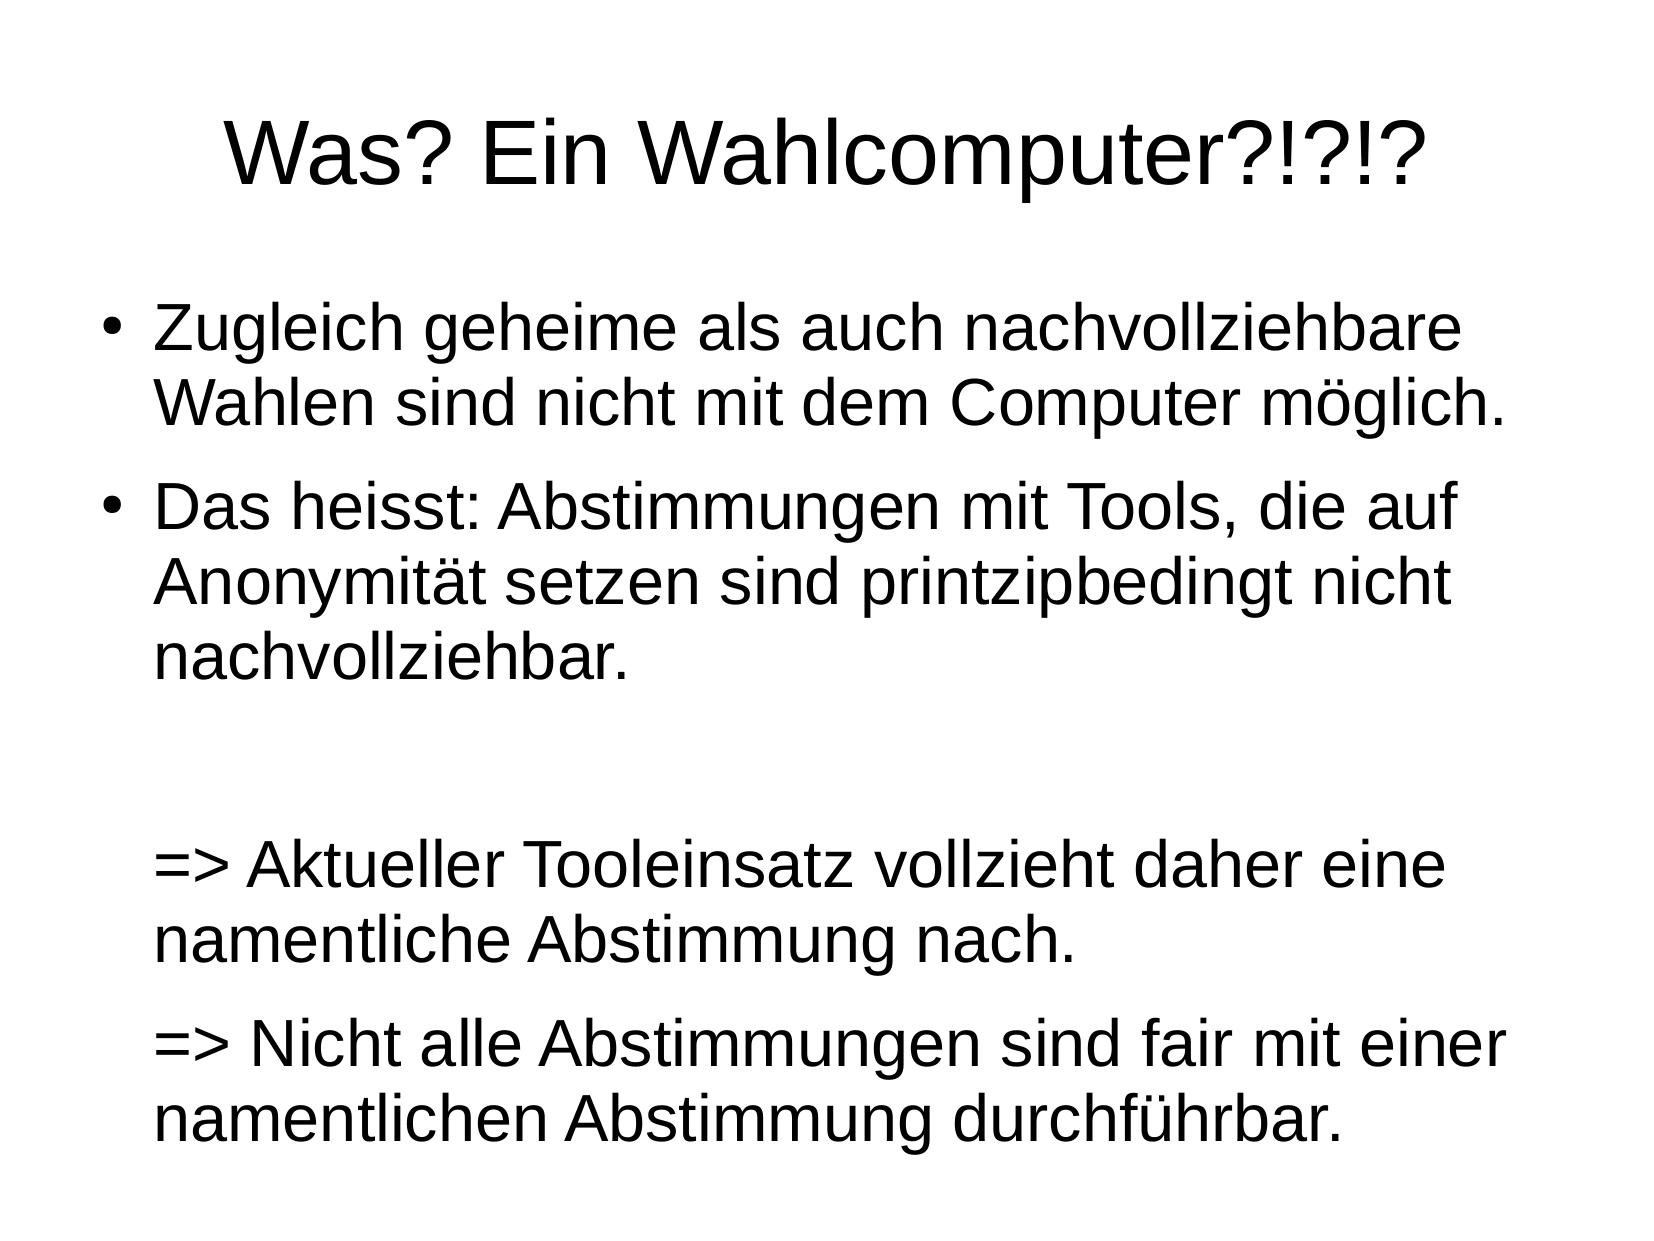

# Was? Ein Wahlcomputer?!?!?
Zugleich geheime als auch nachvollziehbare Wahlen sind nicht mit dem Computer möglich.
Das heisst: Abstimmungen mit Tools, die auf Anonymität setzen sind printzipbedingt nicht nachvollziehbar.
=> Aktueller Tooleinsatz vollzieht daher eine namentliche Abstimmung nach.
=> Nicht alle Abstimmungen sind fair mit einer namentlichen Abstimmung durchführbar.